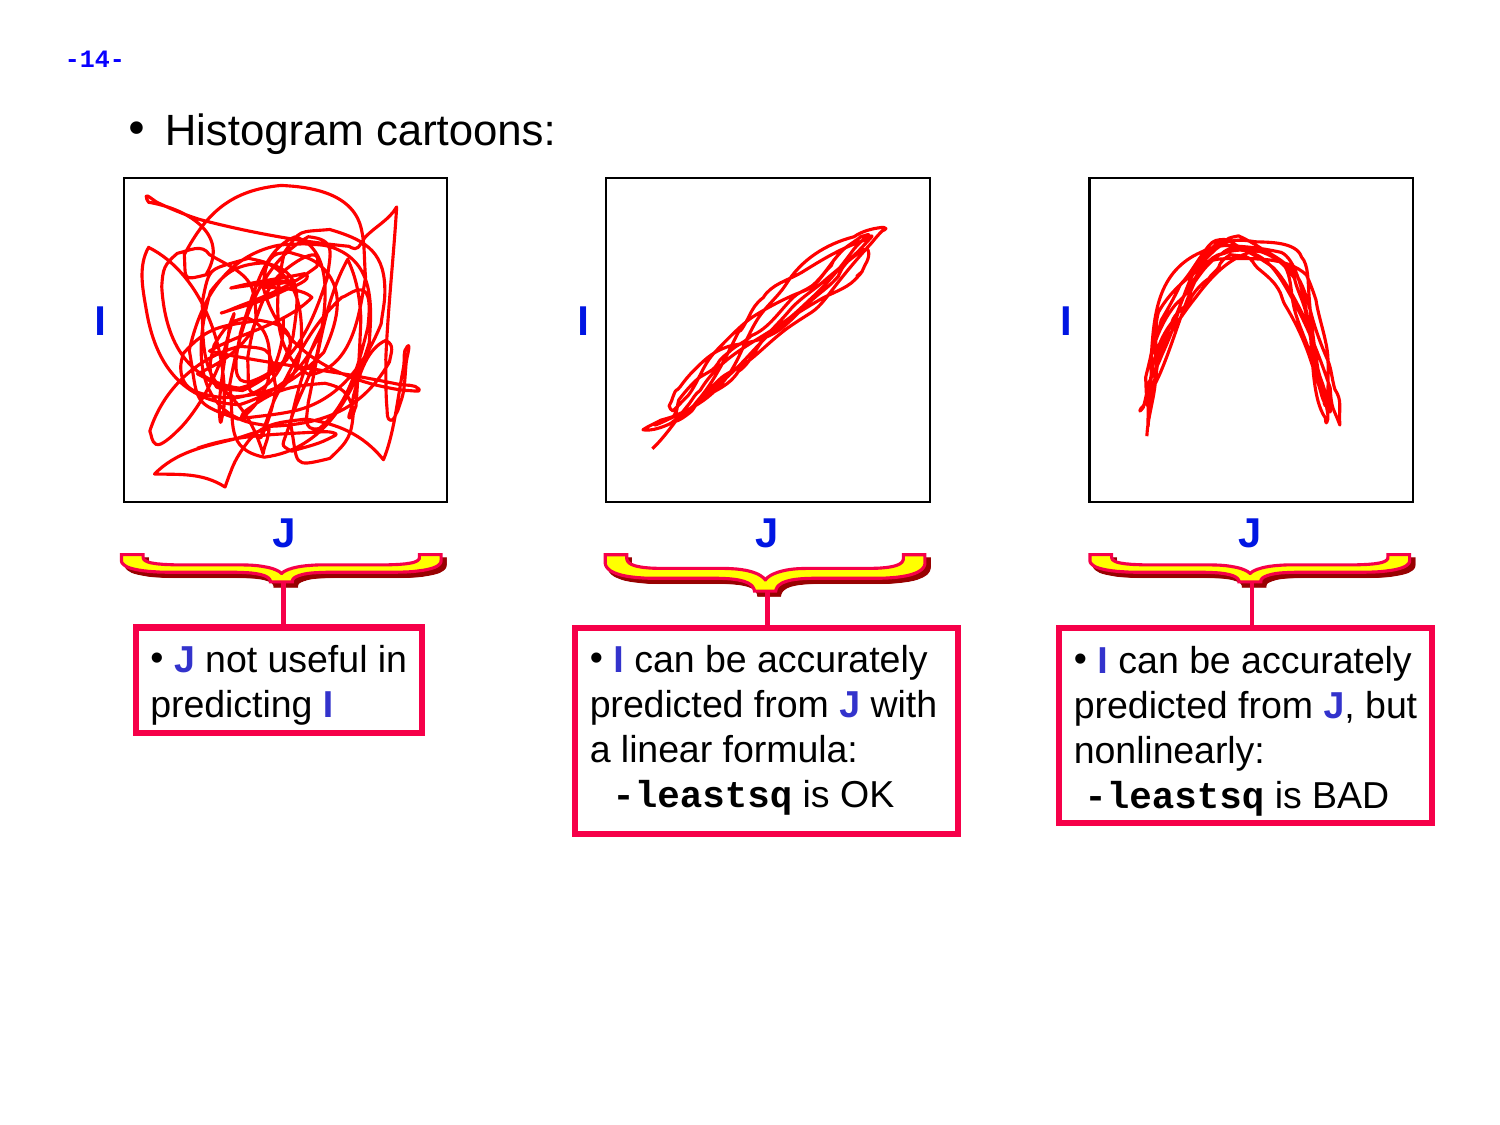

Histogram cartoons:
I
J
I
J
I
J
}
 J not useful in
predicting I
}
 I can be accurately
predicted from J with
a linear formula:
 -leastsq is OK
}
 I can be accurately
predicted from J, but
nonlinearly:
 -leastsq is BAD